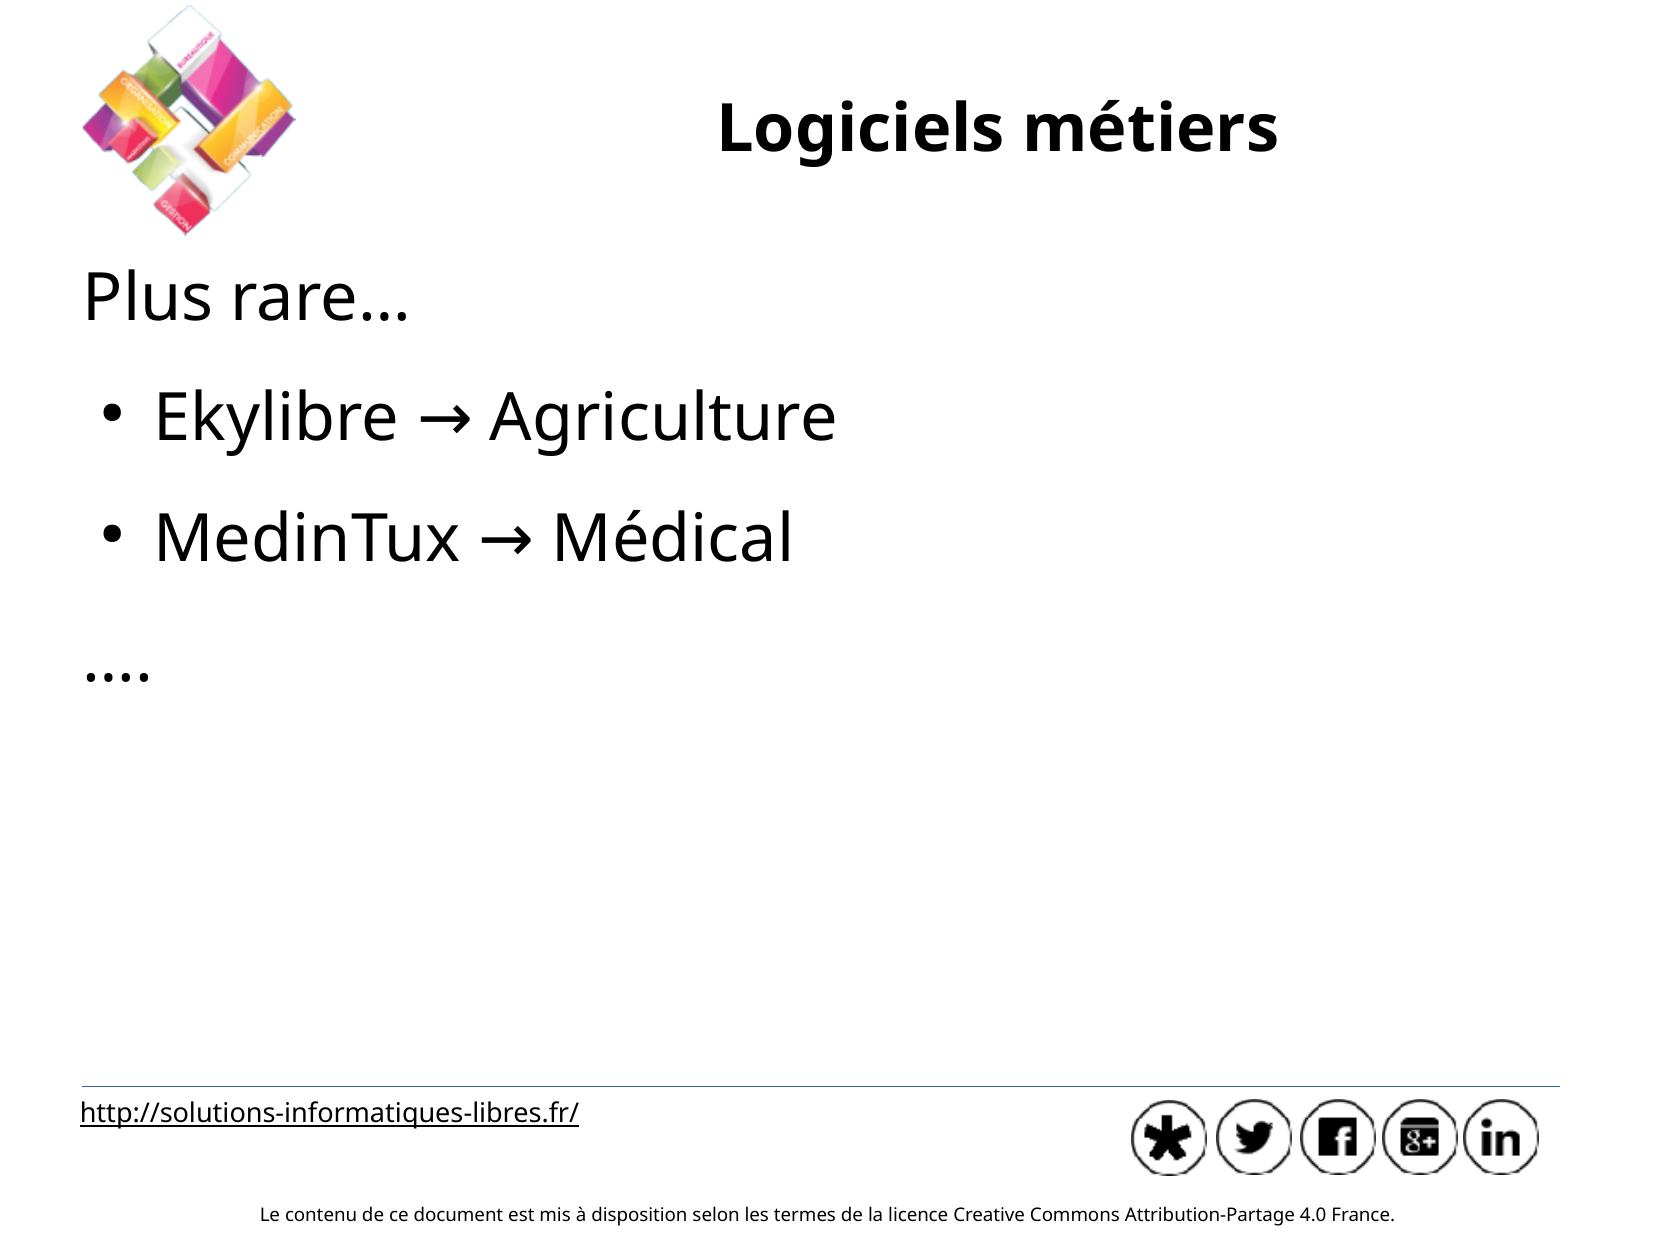

# Logiciels métiers
Plus rare…
Ekylibre → Agriculture
MedinTux → Médical
….